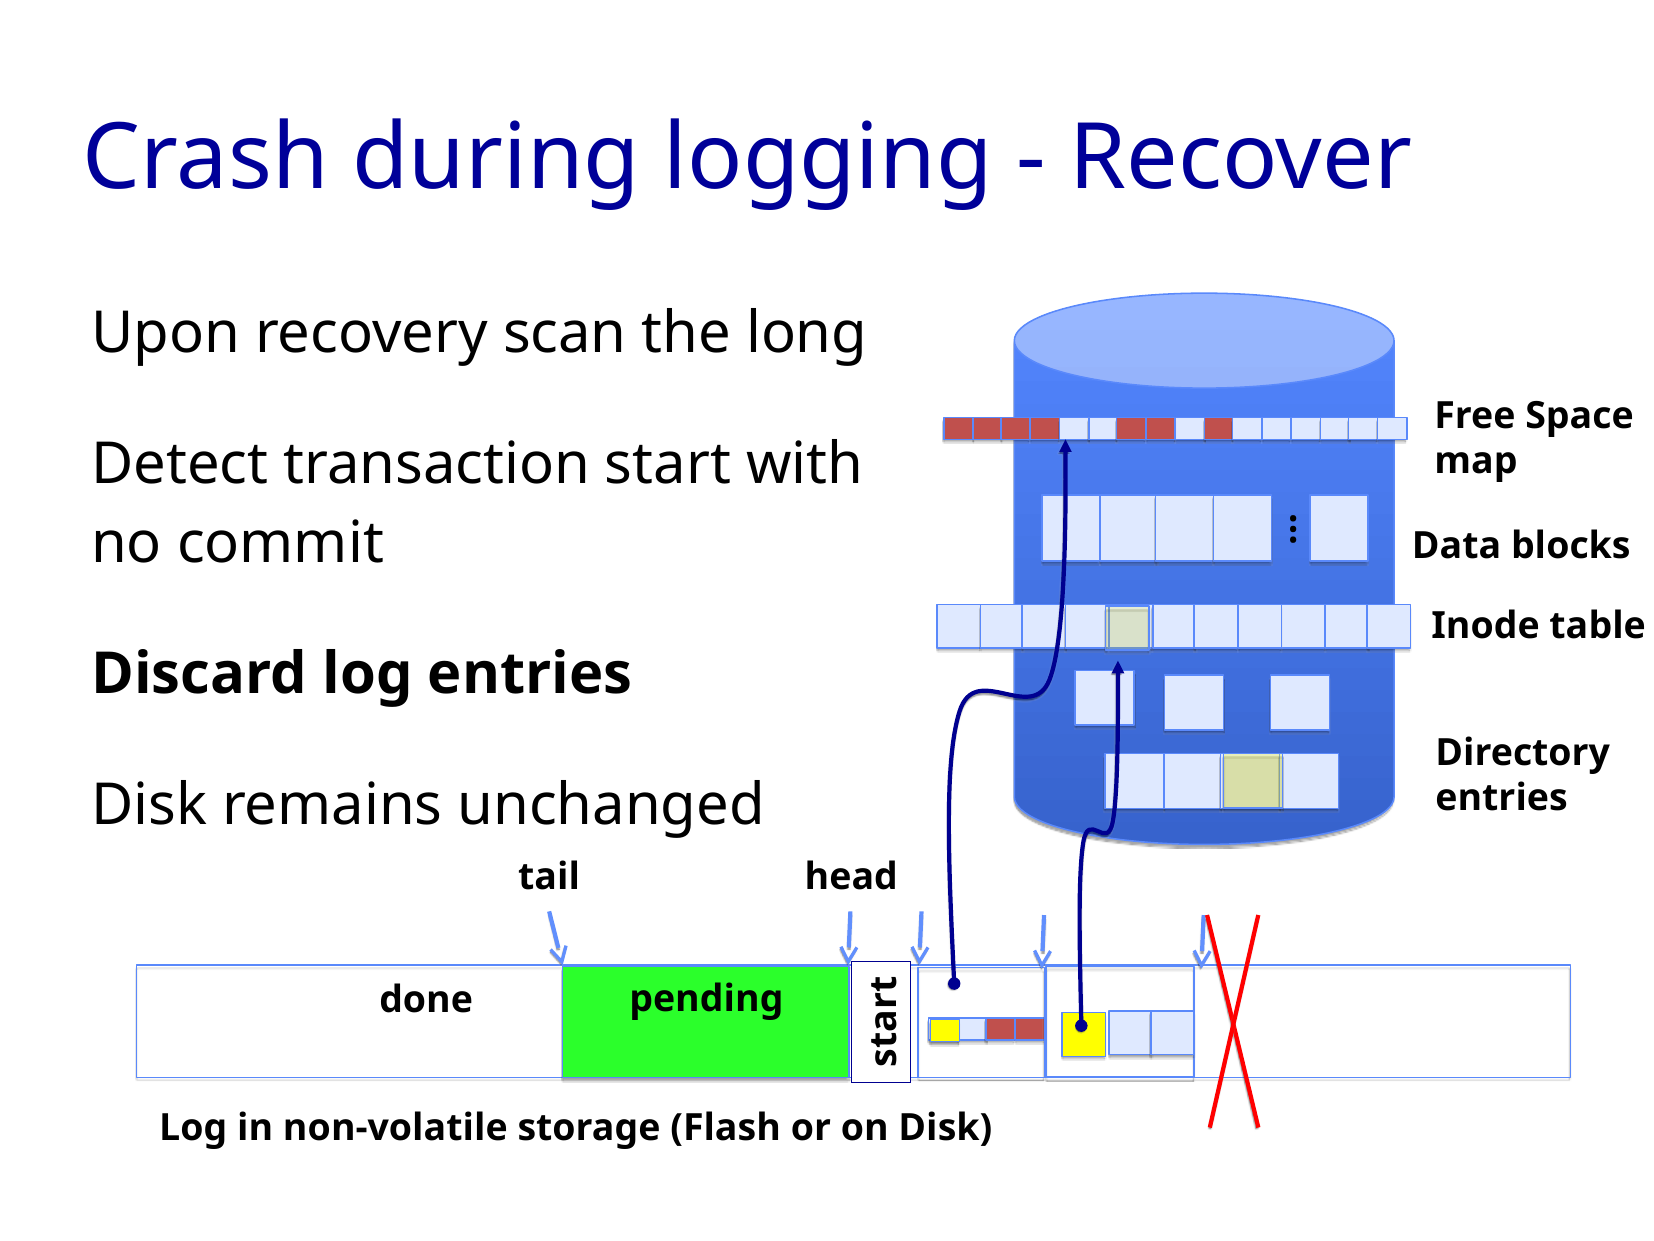

# Crash during logging - Recover
Upon recovery scan the long
Detect transaction start with no commit
Discard log entries
Disk remains unchanged
Free Space map
…
Data blocks
Inode table
Directory
entries
tail
head
pending
done
start
Log in non-volatile storage (Flash or on Disk)